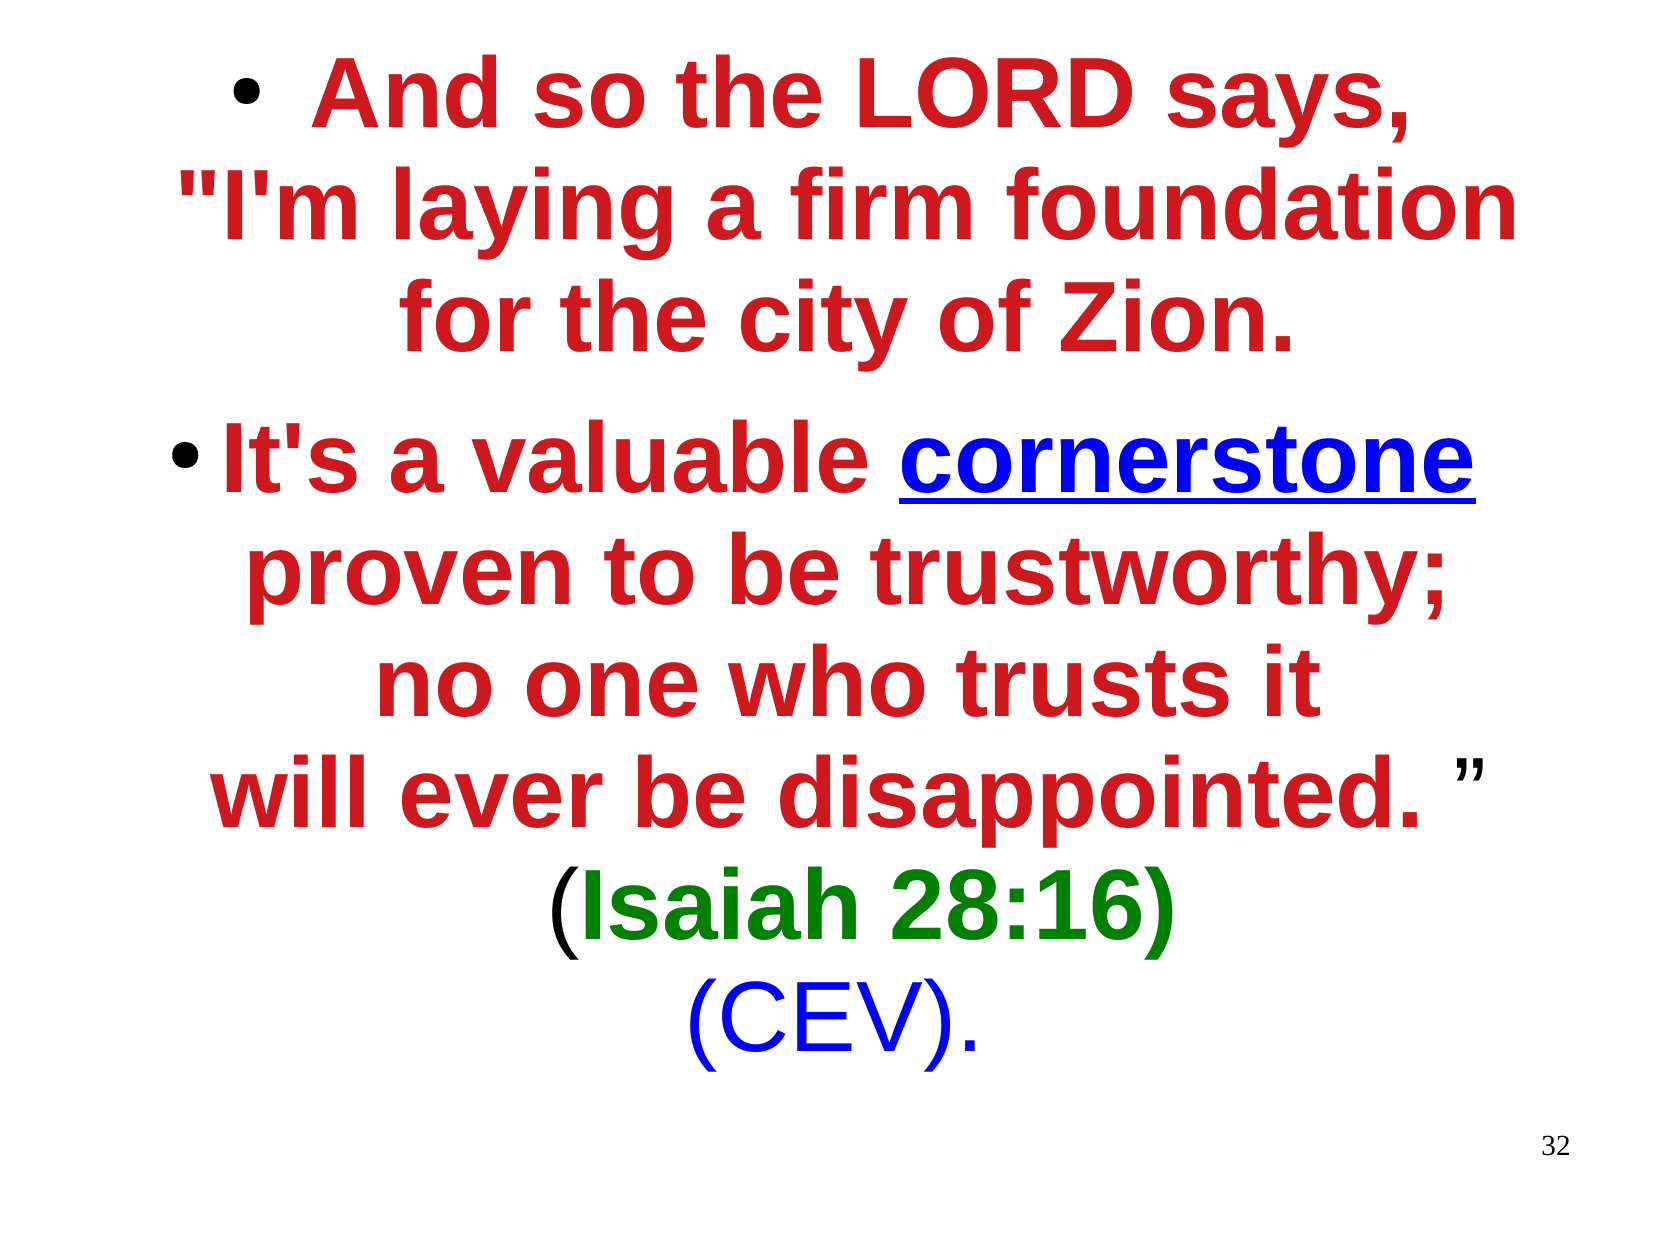

# And so the LORD says, "I'm laying a firm foundation for the city of Zion.
It's a valuable cornerstone
proven to be trustworthy;
no one who trusts it
will ever be disappointed. ”
(Isaiah 28:16)
(CEV).
32